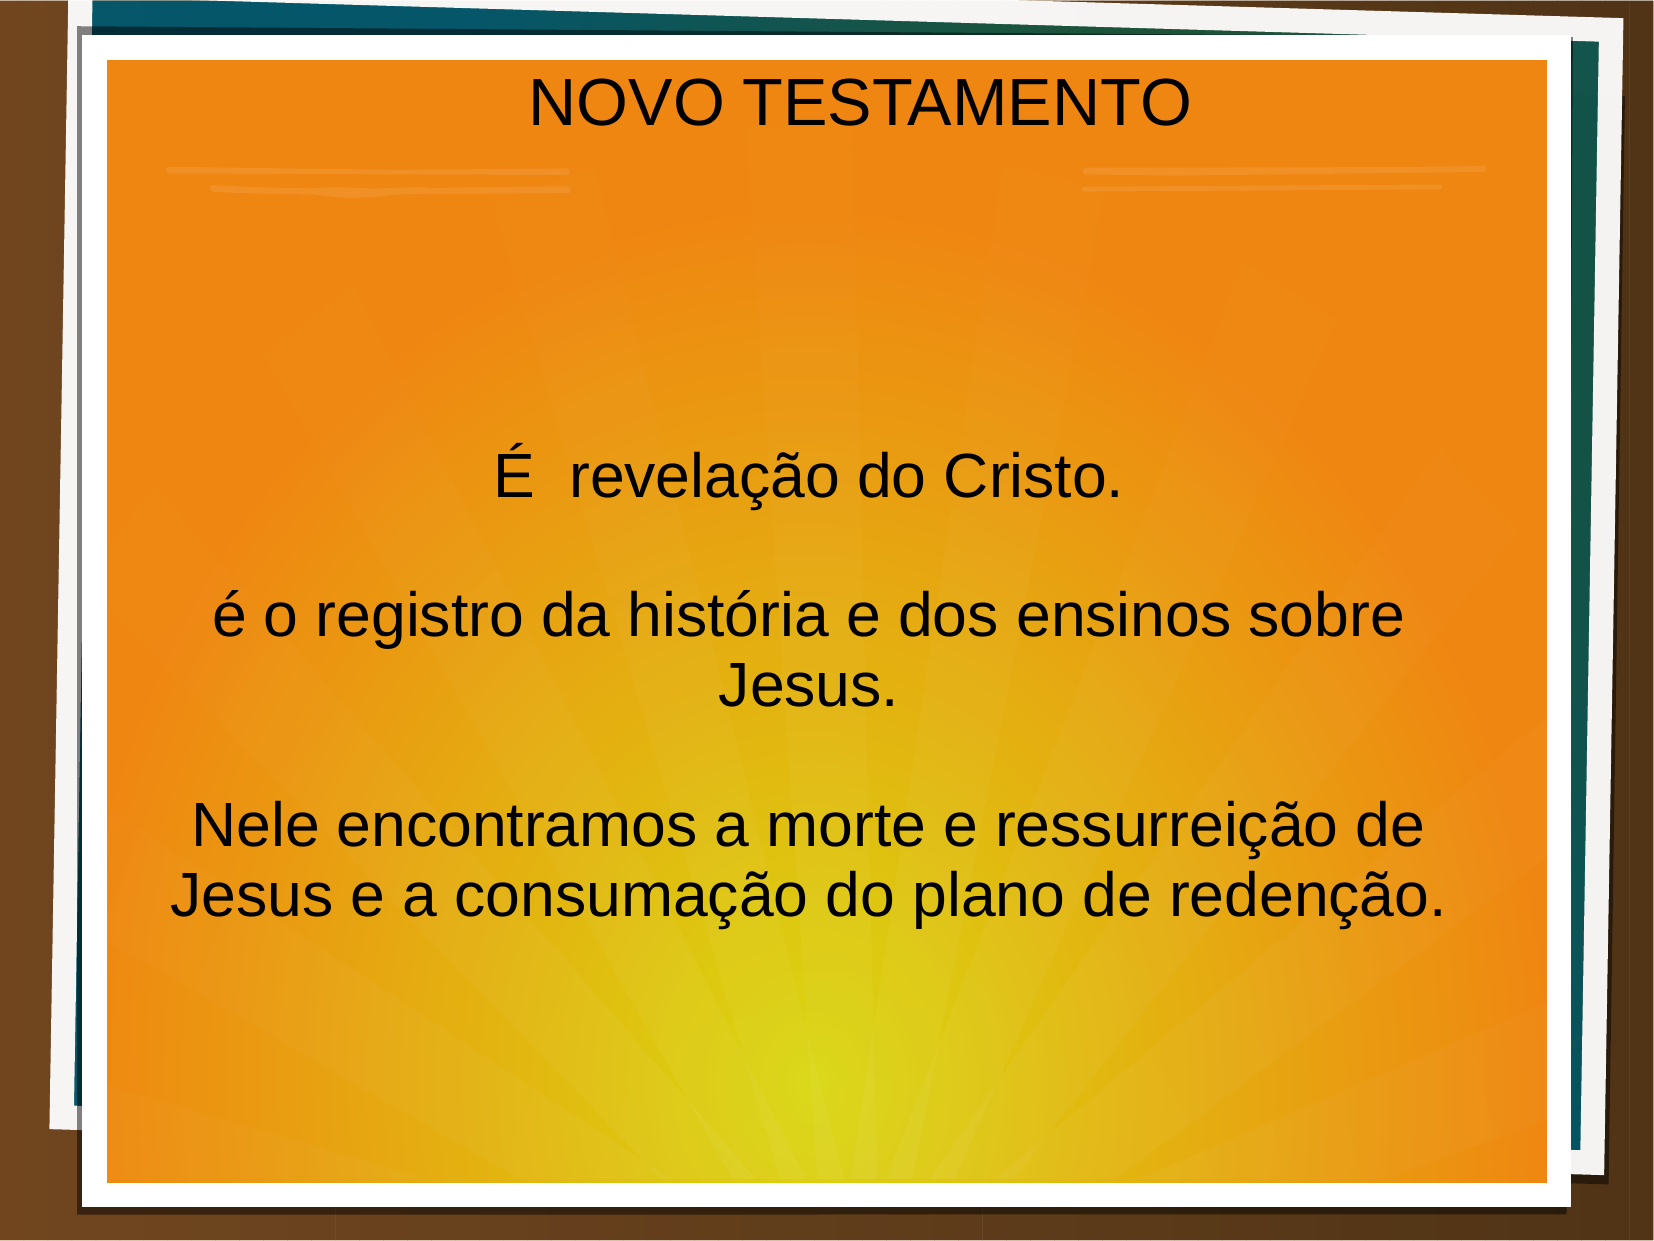

# NOVO TESTAMENTO
É revelação do Cristo.
é o registro da história e dos ensinos sobre Jesus.
Nele encontramos a morte e ressurreição de Jesus e a consumação do plano de redenção.